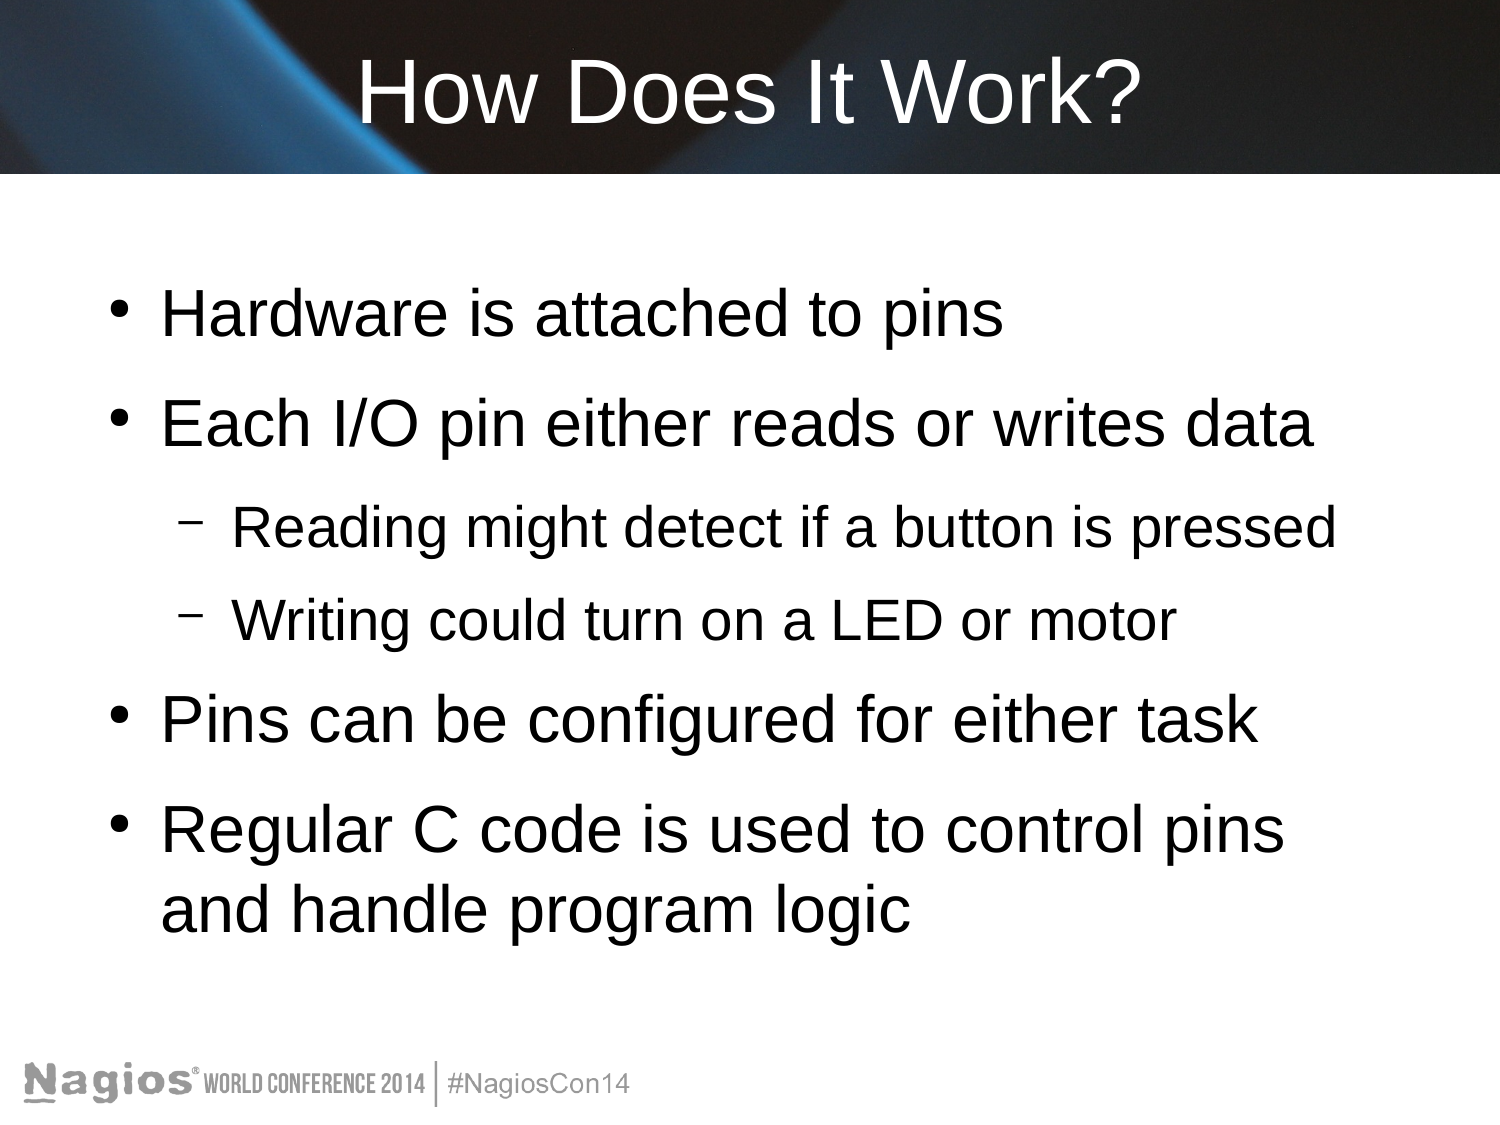

# How Does It Work?
Hardware is attached to pins
Each I/O pin either reads or writes data
Reading might detect if a button is pressed
Writing could turn on a LED or motor
Pins can be configured for either task
Regular C code is used to control pins and handle program logic